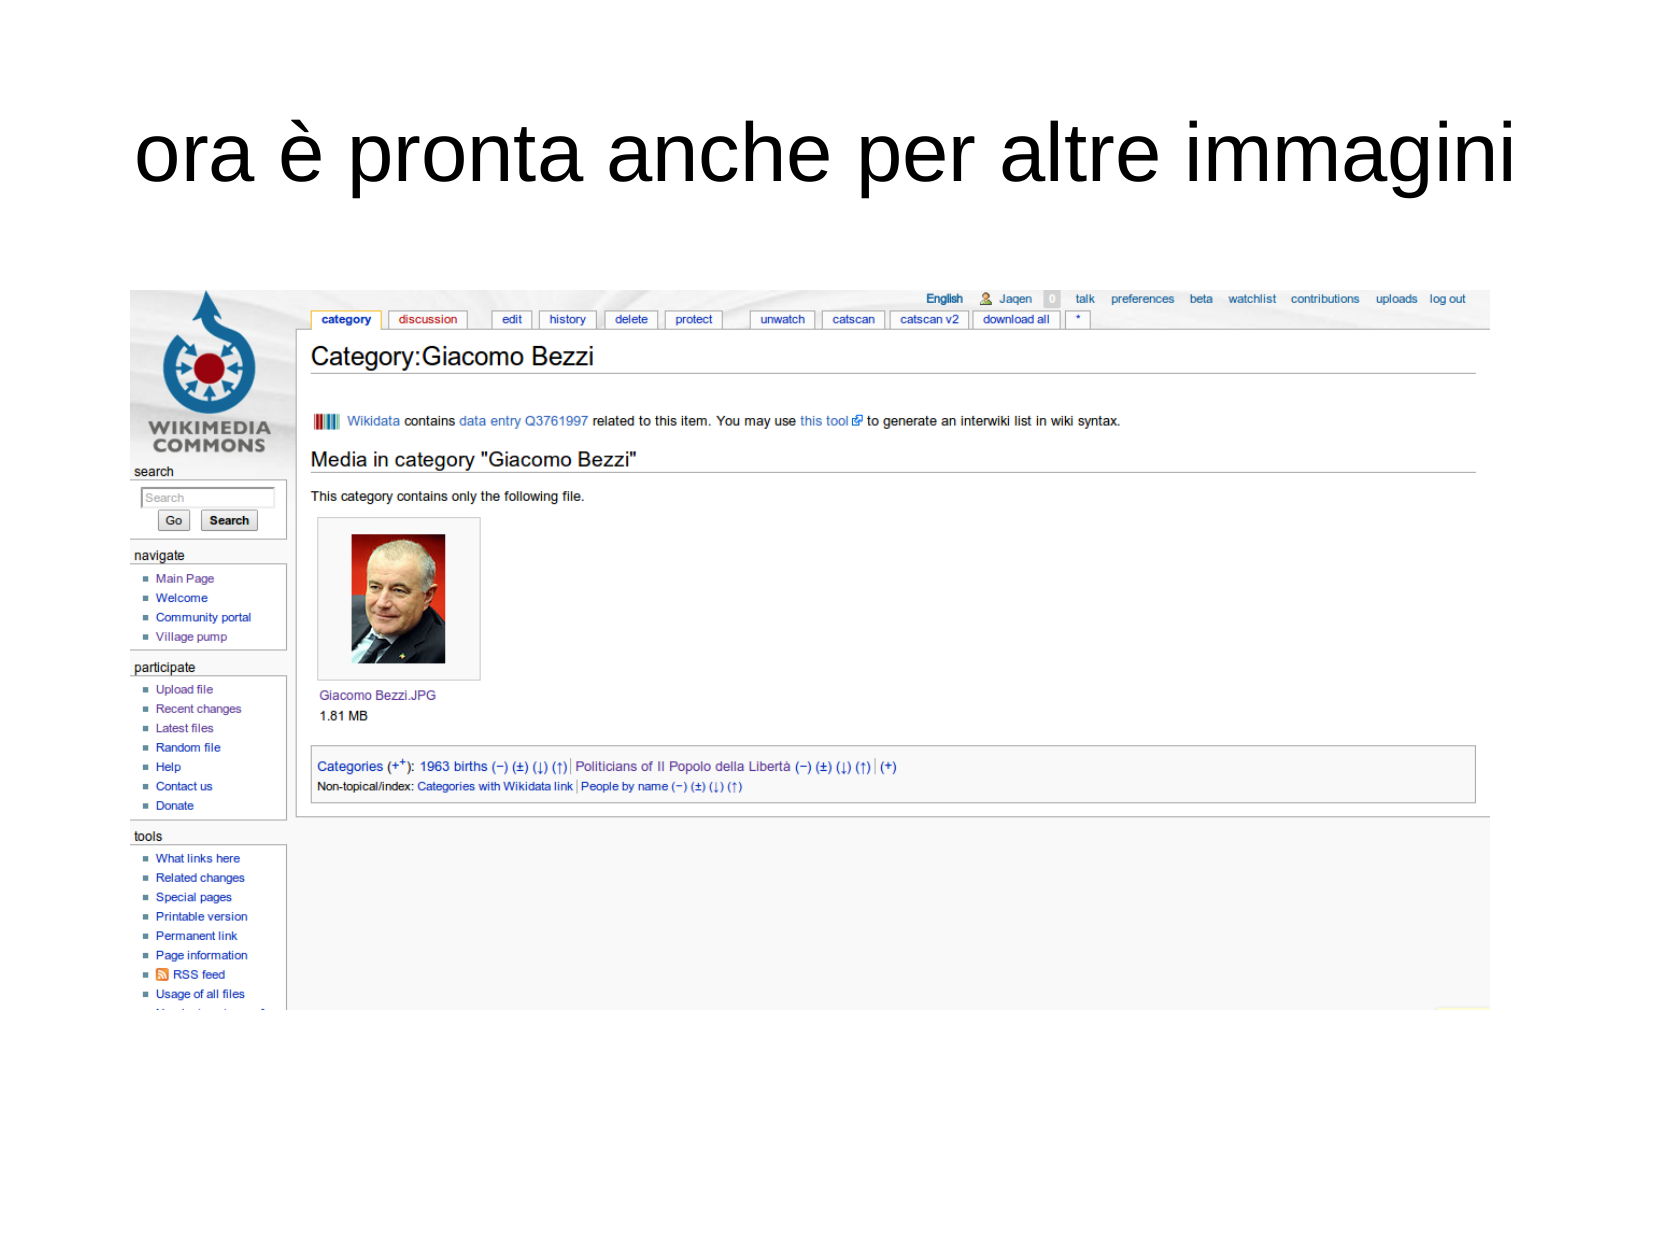

# ora è pronta anche per altre immagini